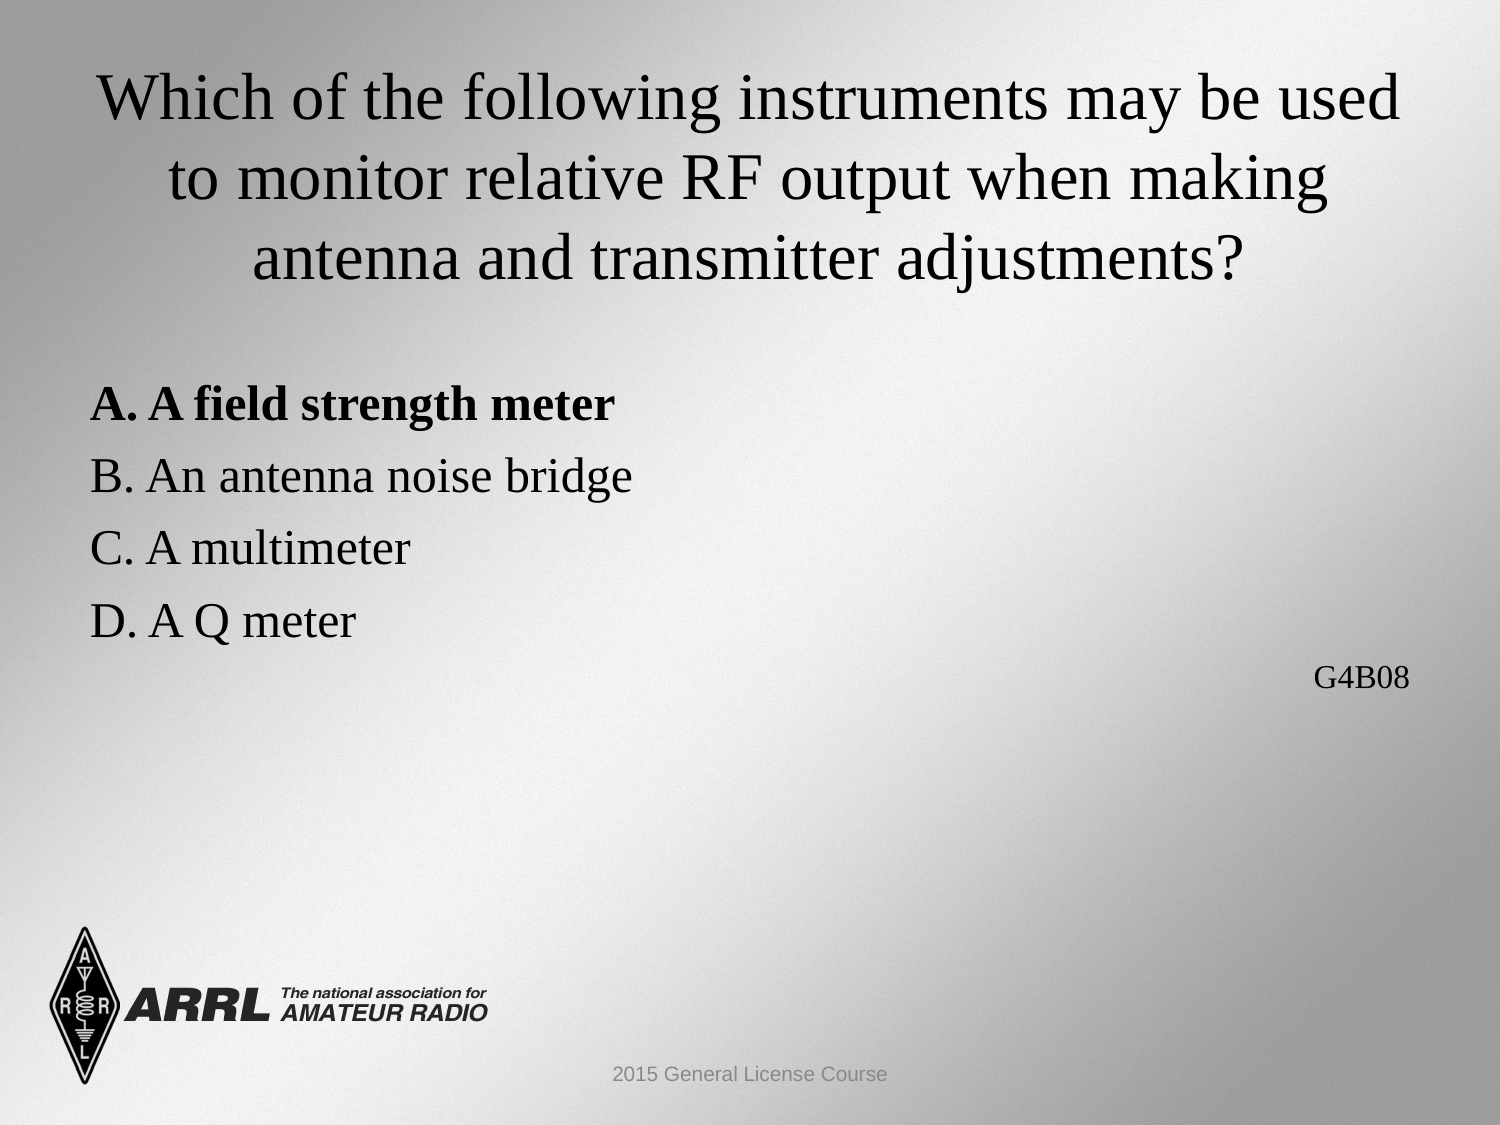

# Which of the following instruments may be used to monitor relative RF output when making antenna and transmitter adjustments?
A. A field strength meter
B. An antenna noise bridge
C. A multimeter
D. A Q meter
 G4B08
2015 General License Course